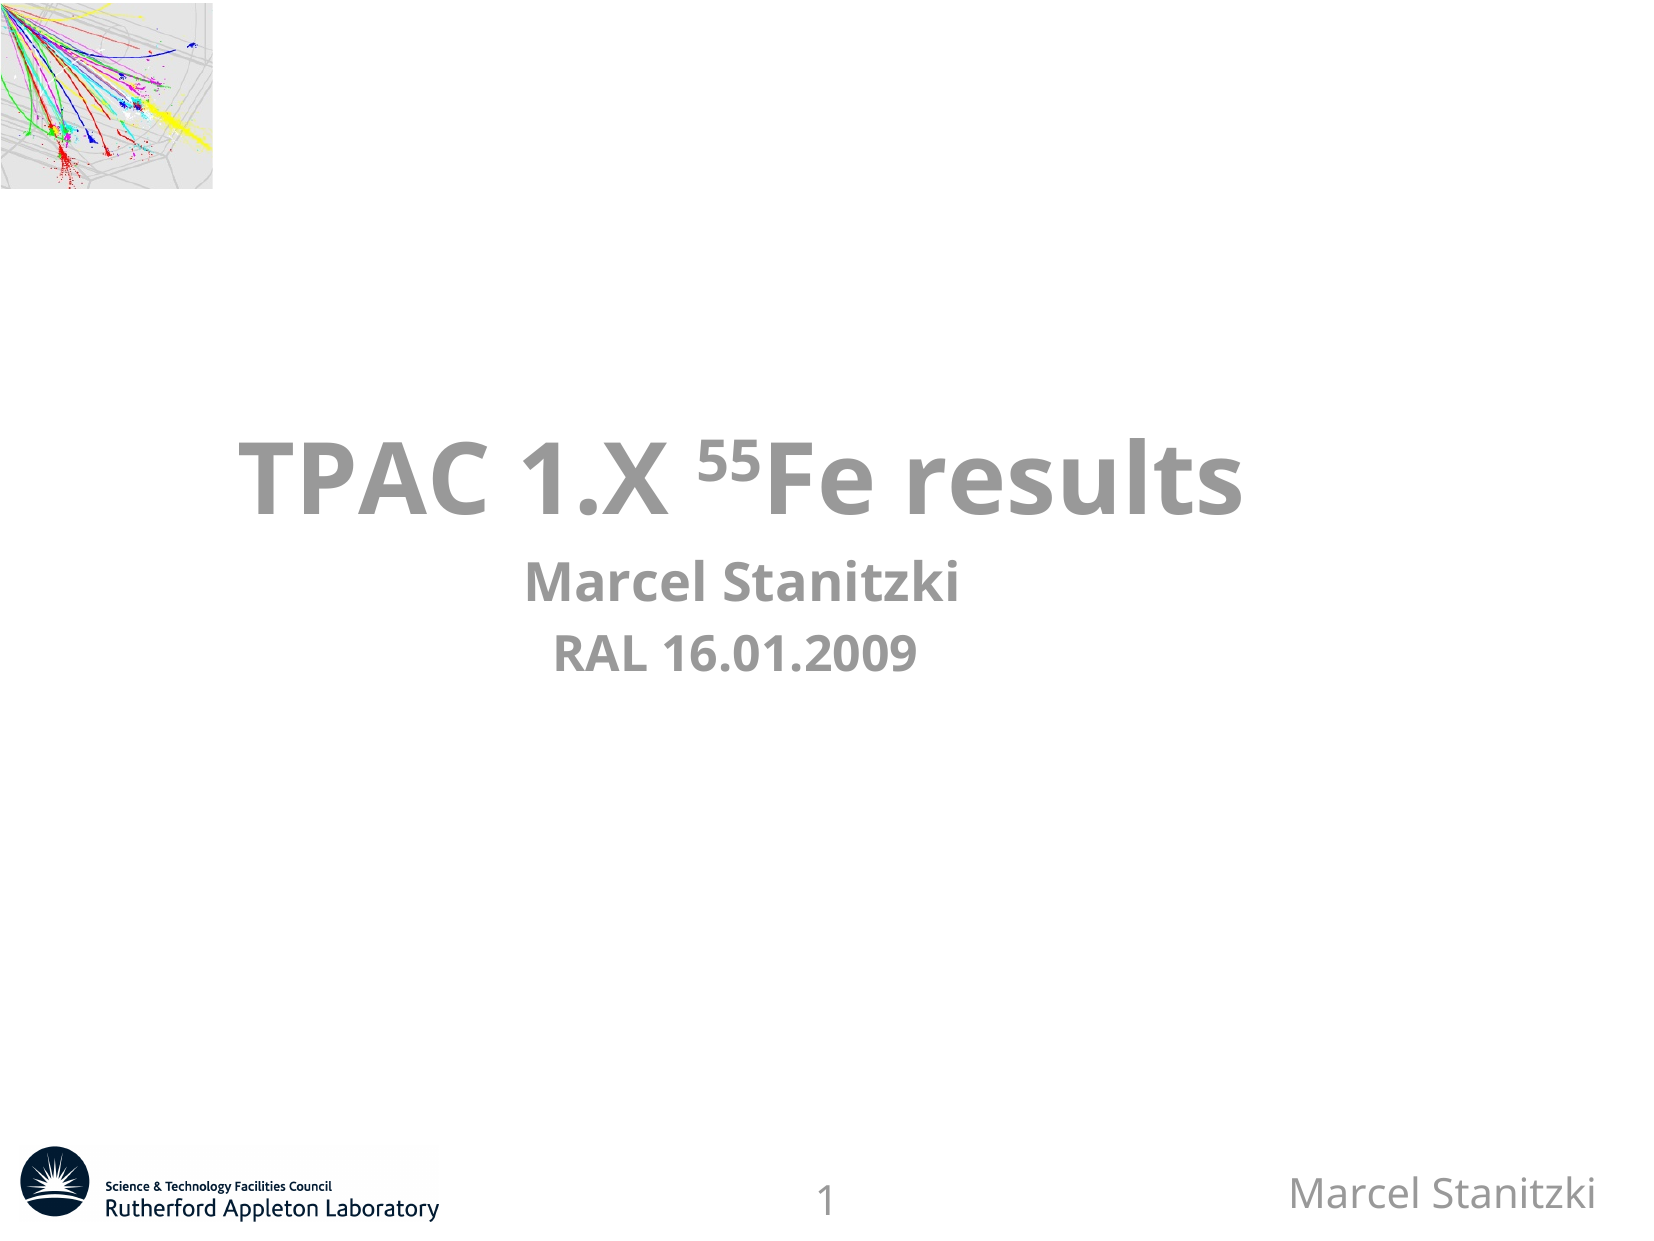

TPAC 1.X 55Fe results
Marcel Stanitzki
RAL 16.01.2009